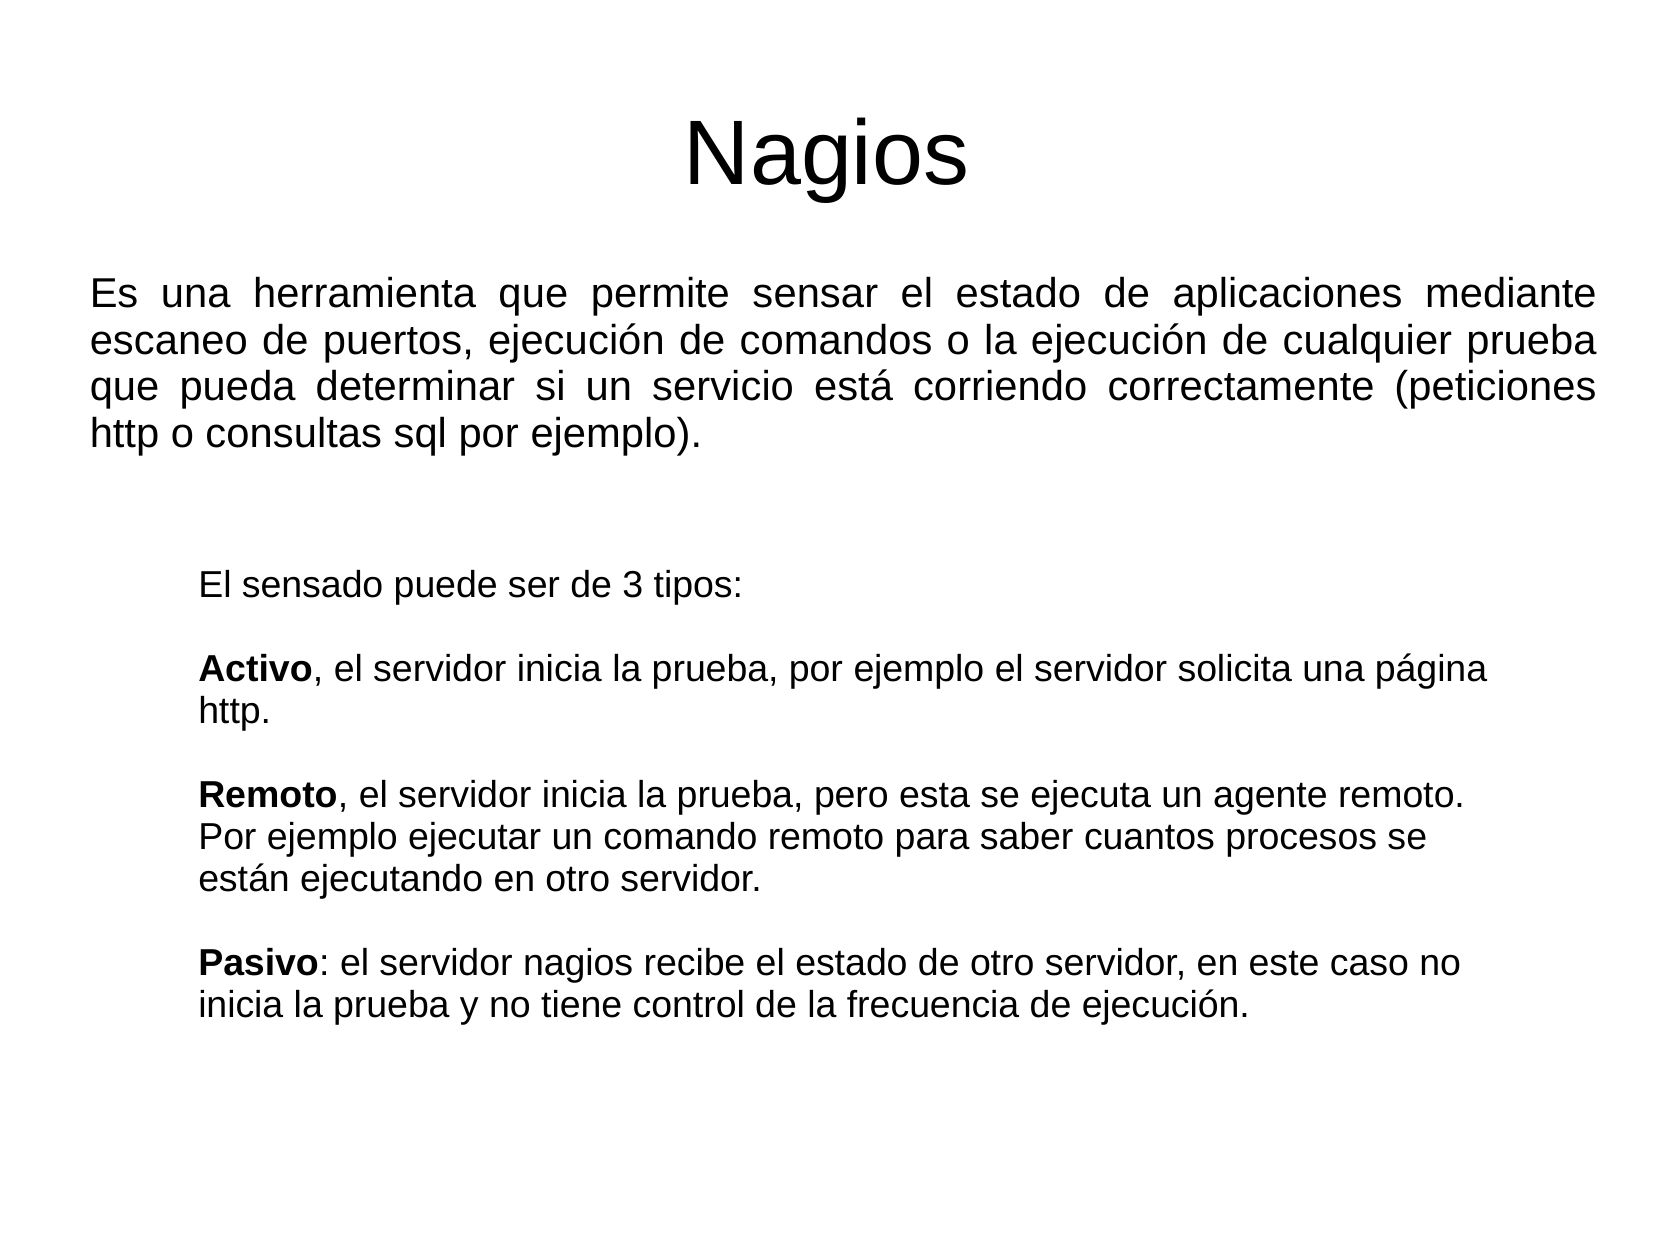

# Nagios
Es una herramienta que permite sensar el estado de aplicaciones mediante escaneo de puertos, ejecución de comandos o la ejecución de cualquier prueba que pueda determinar si un servicio está corriendo correctamente (peticiones http o consultas sql por ejemplo).
El sensado puede ser de 3 tipos:
Activo, el servidor inicia la prueba, por ejemplo el servidor solicita una página http.
Remoto, el servidor inicia la prueba, pero esta se ejecuta un agente remoto. Por ejemplo ejecutar un comando remoto para saber cuantos procesos se están ejecutando en otro servidor.
Pasivo: el servidor nagios recibe el estado de otro servidor, en este caso no inicia la prueba y no tiene control de la frecuencia de ejecución.